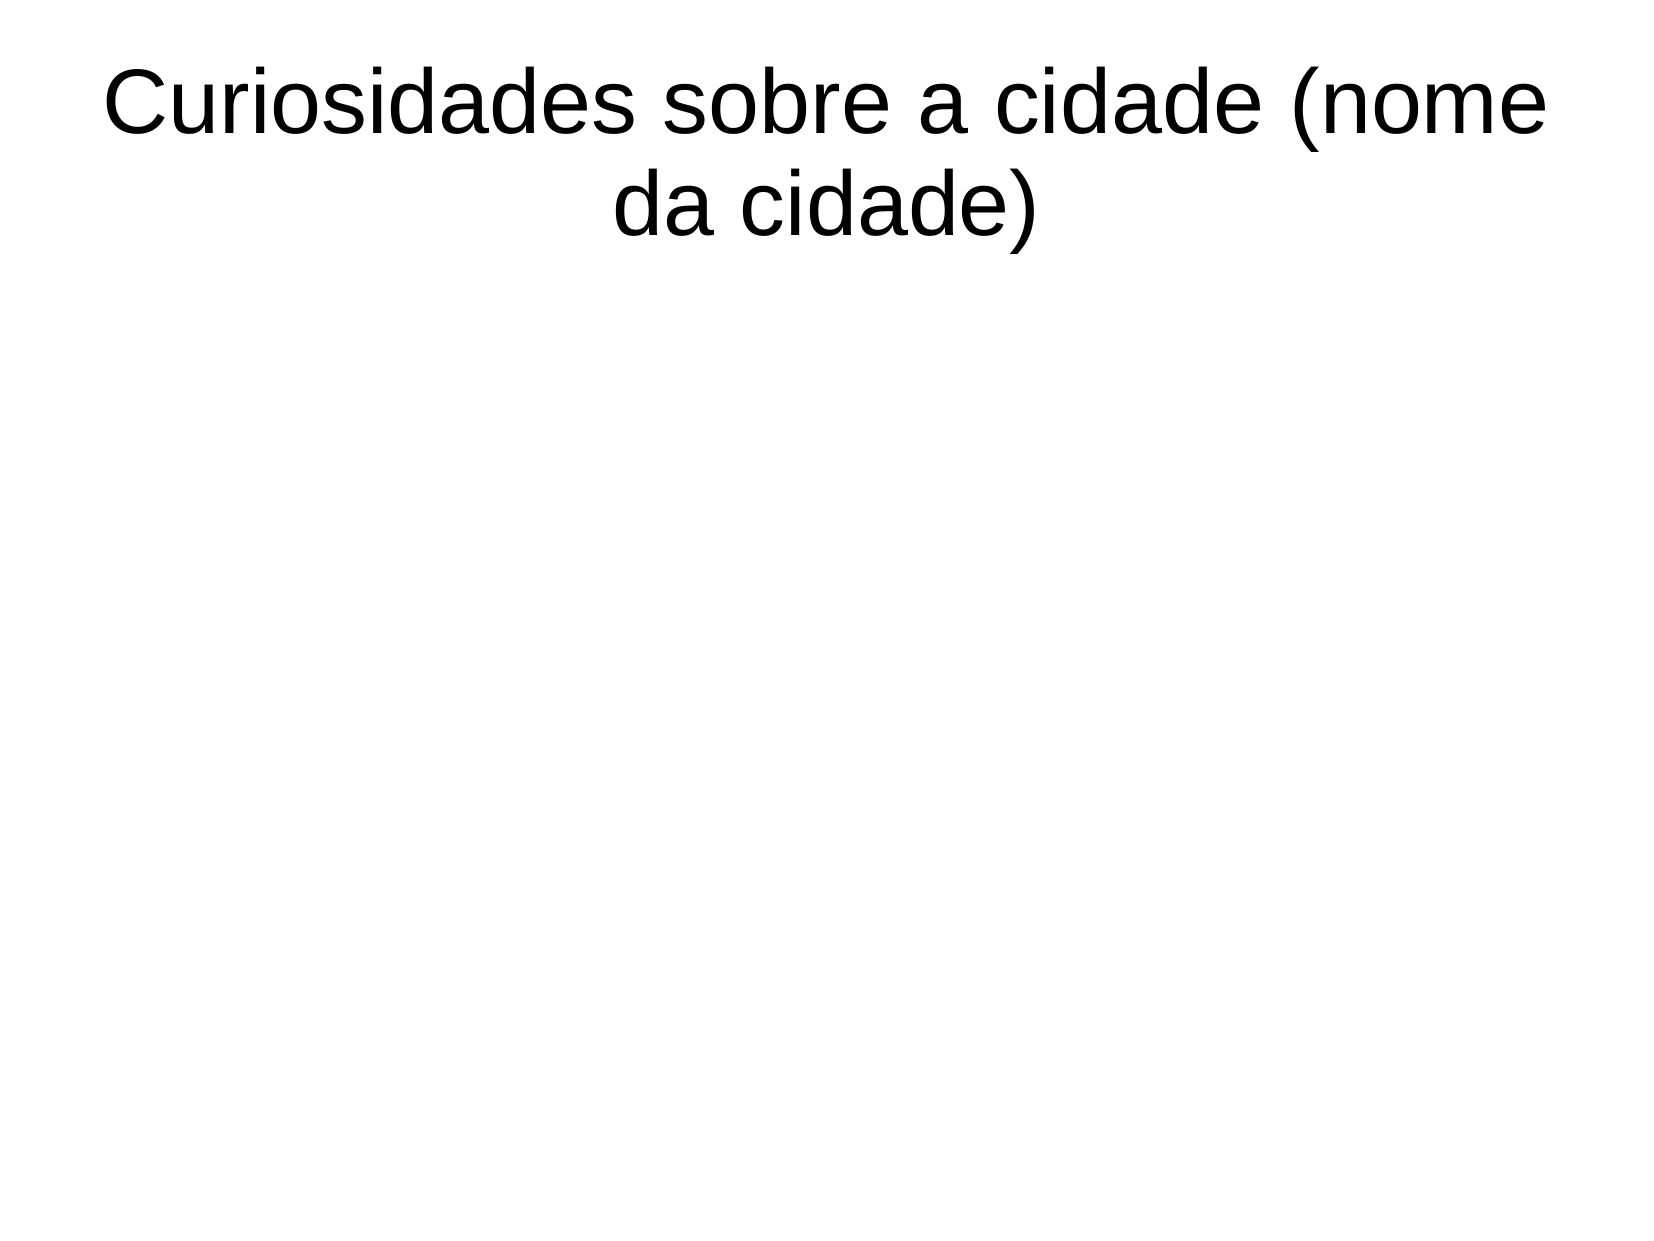

# Curiosidades sobre a cidade (nome da cidade)